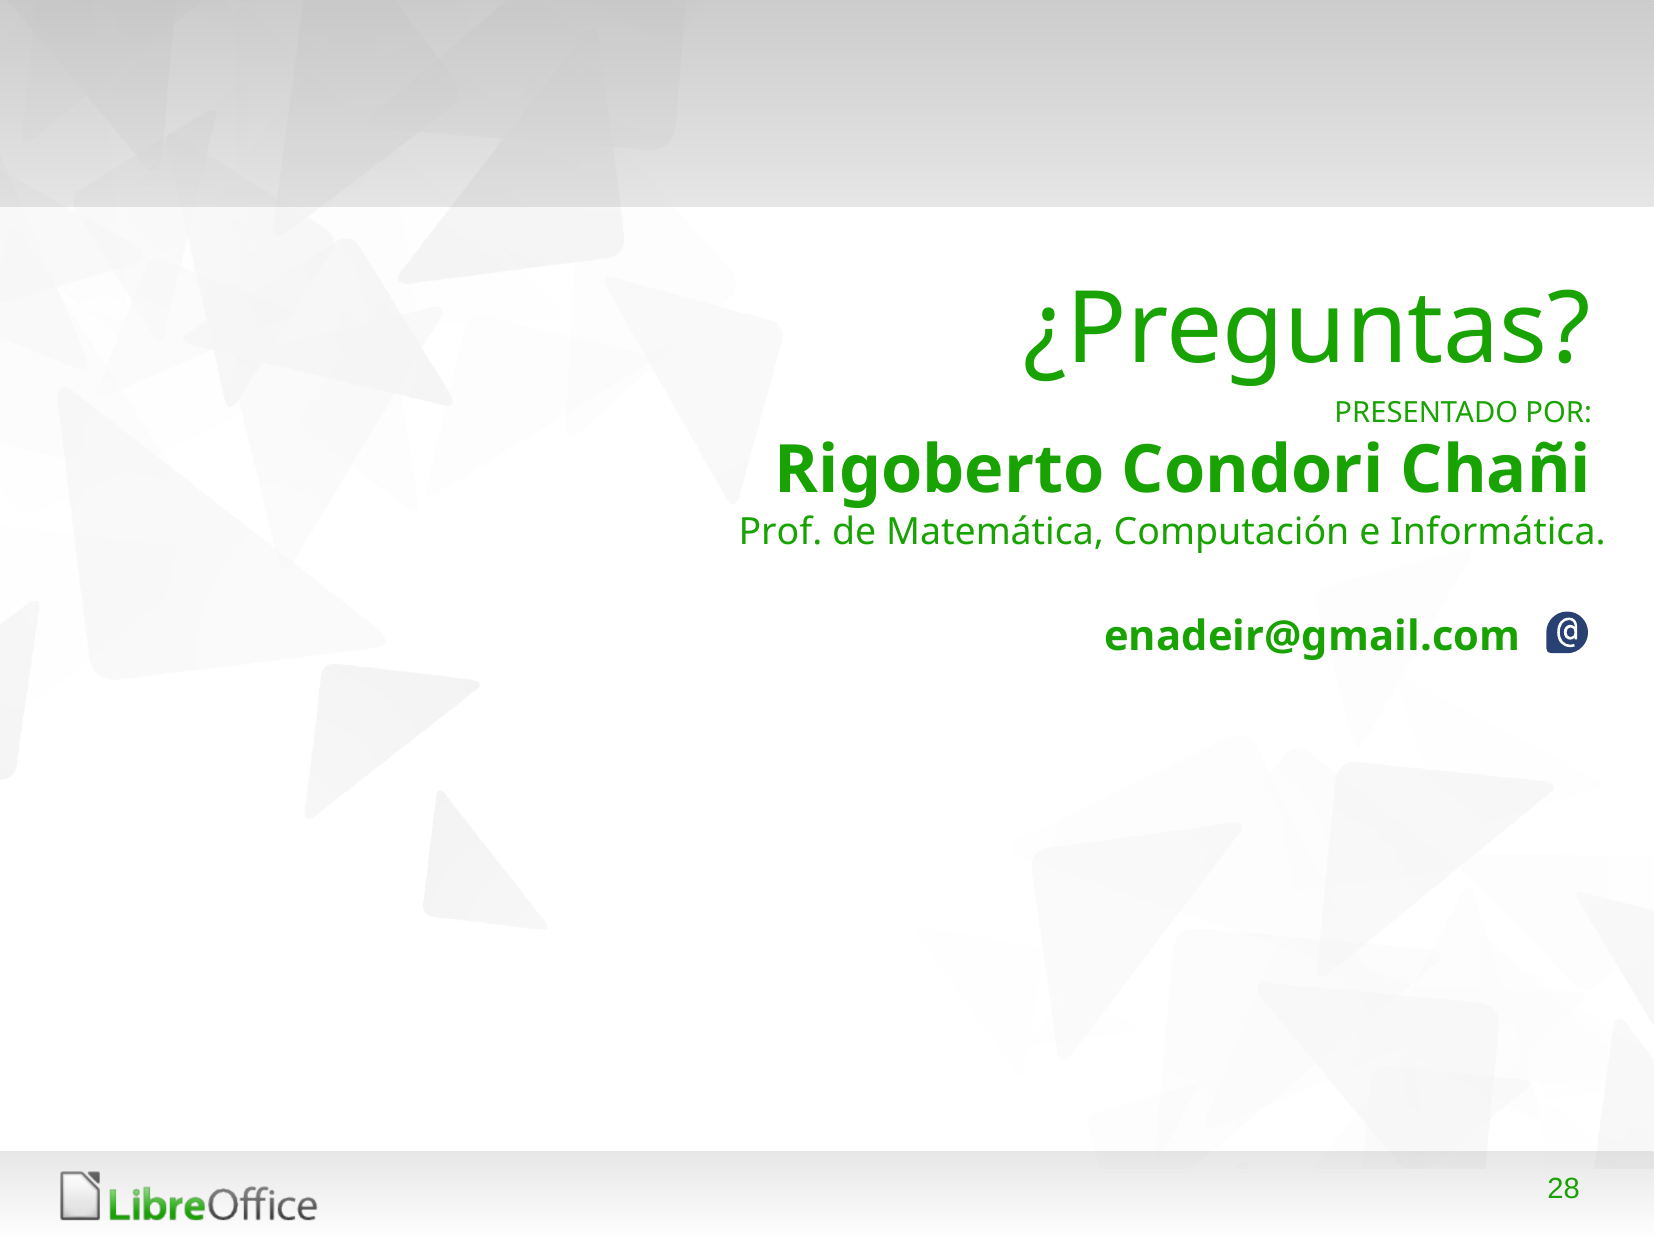

¿Preguntas?
PRESENTADO POR:
Rigoberto Condori Chañi
Prof. de Matemática, Computación e Informática.
enadeir@gmail.com